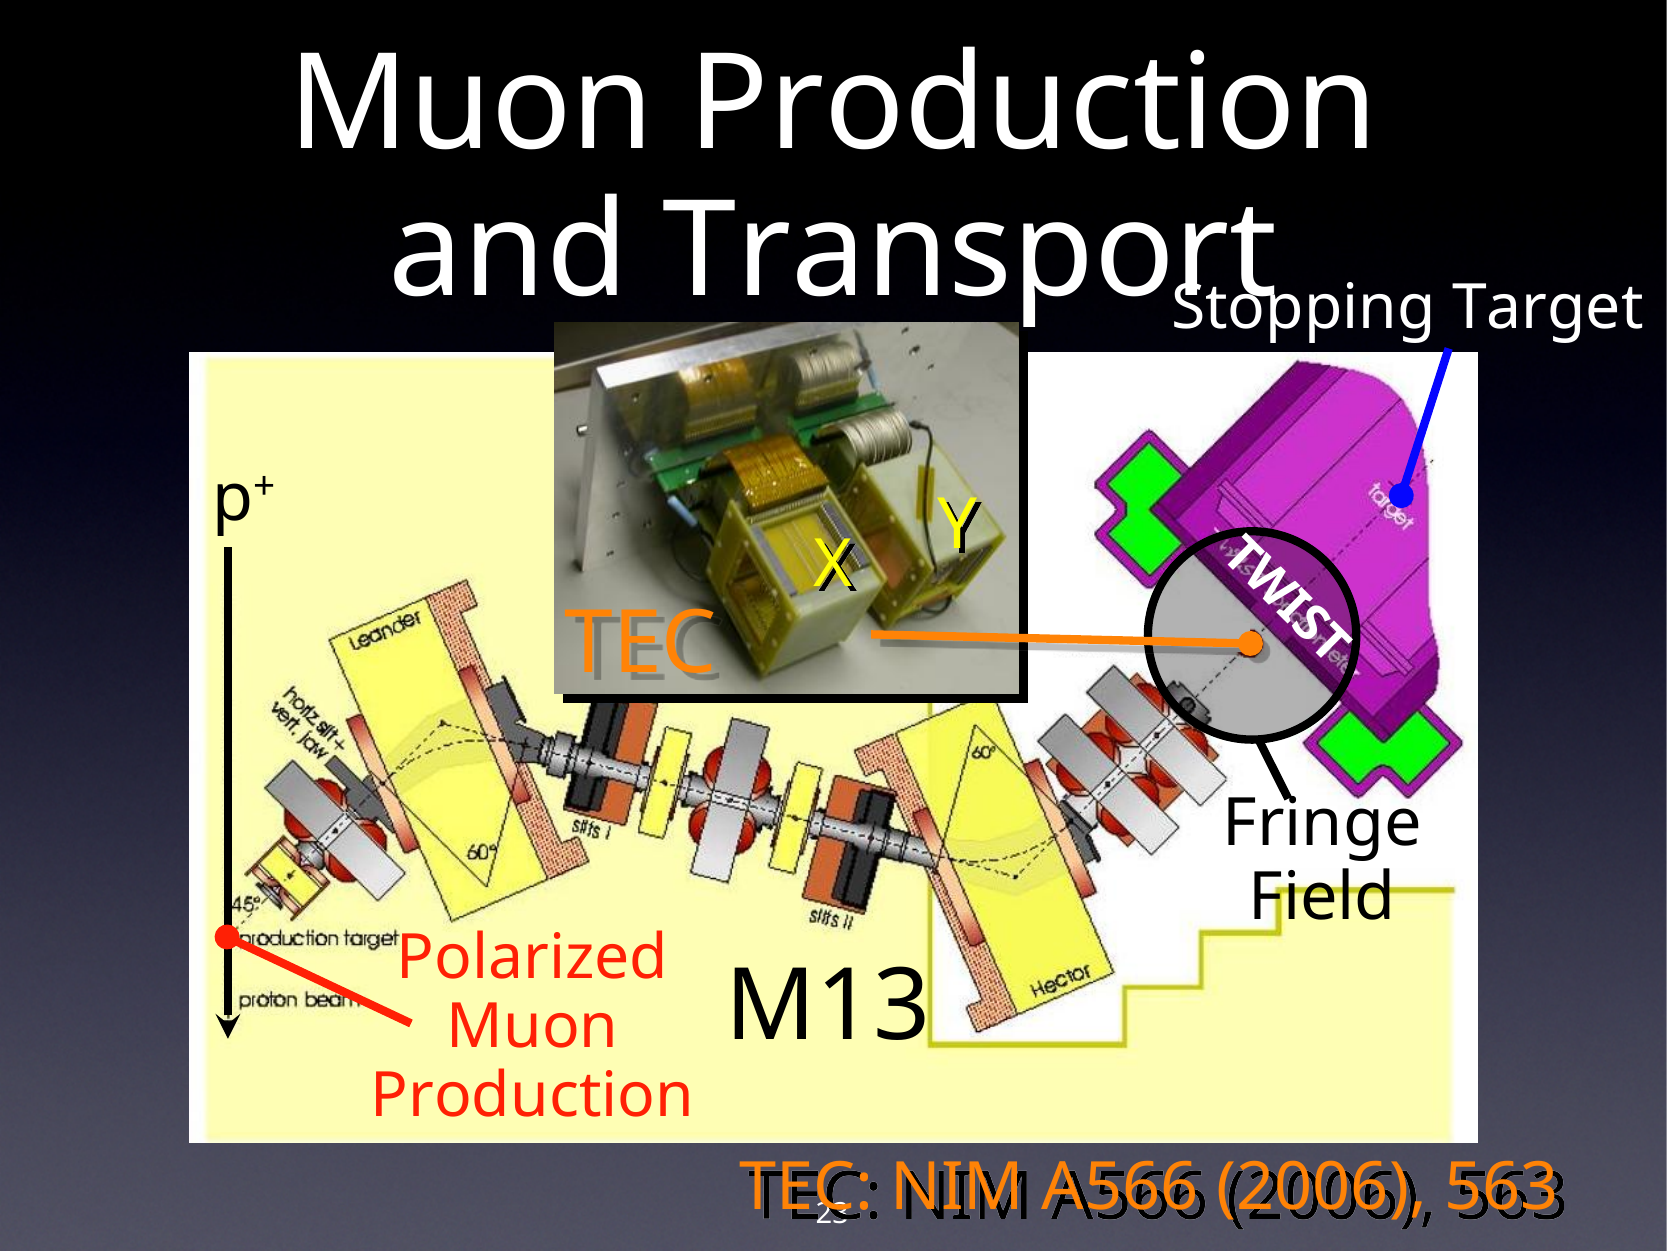

# Muon Production and Transport
Stopping Target
TEC
p+
Y
X
TWIST
Fringe
Field
Polarized
Muon
Production
M13
TEC: NIM A566 (2006), 563